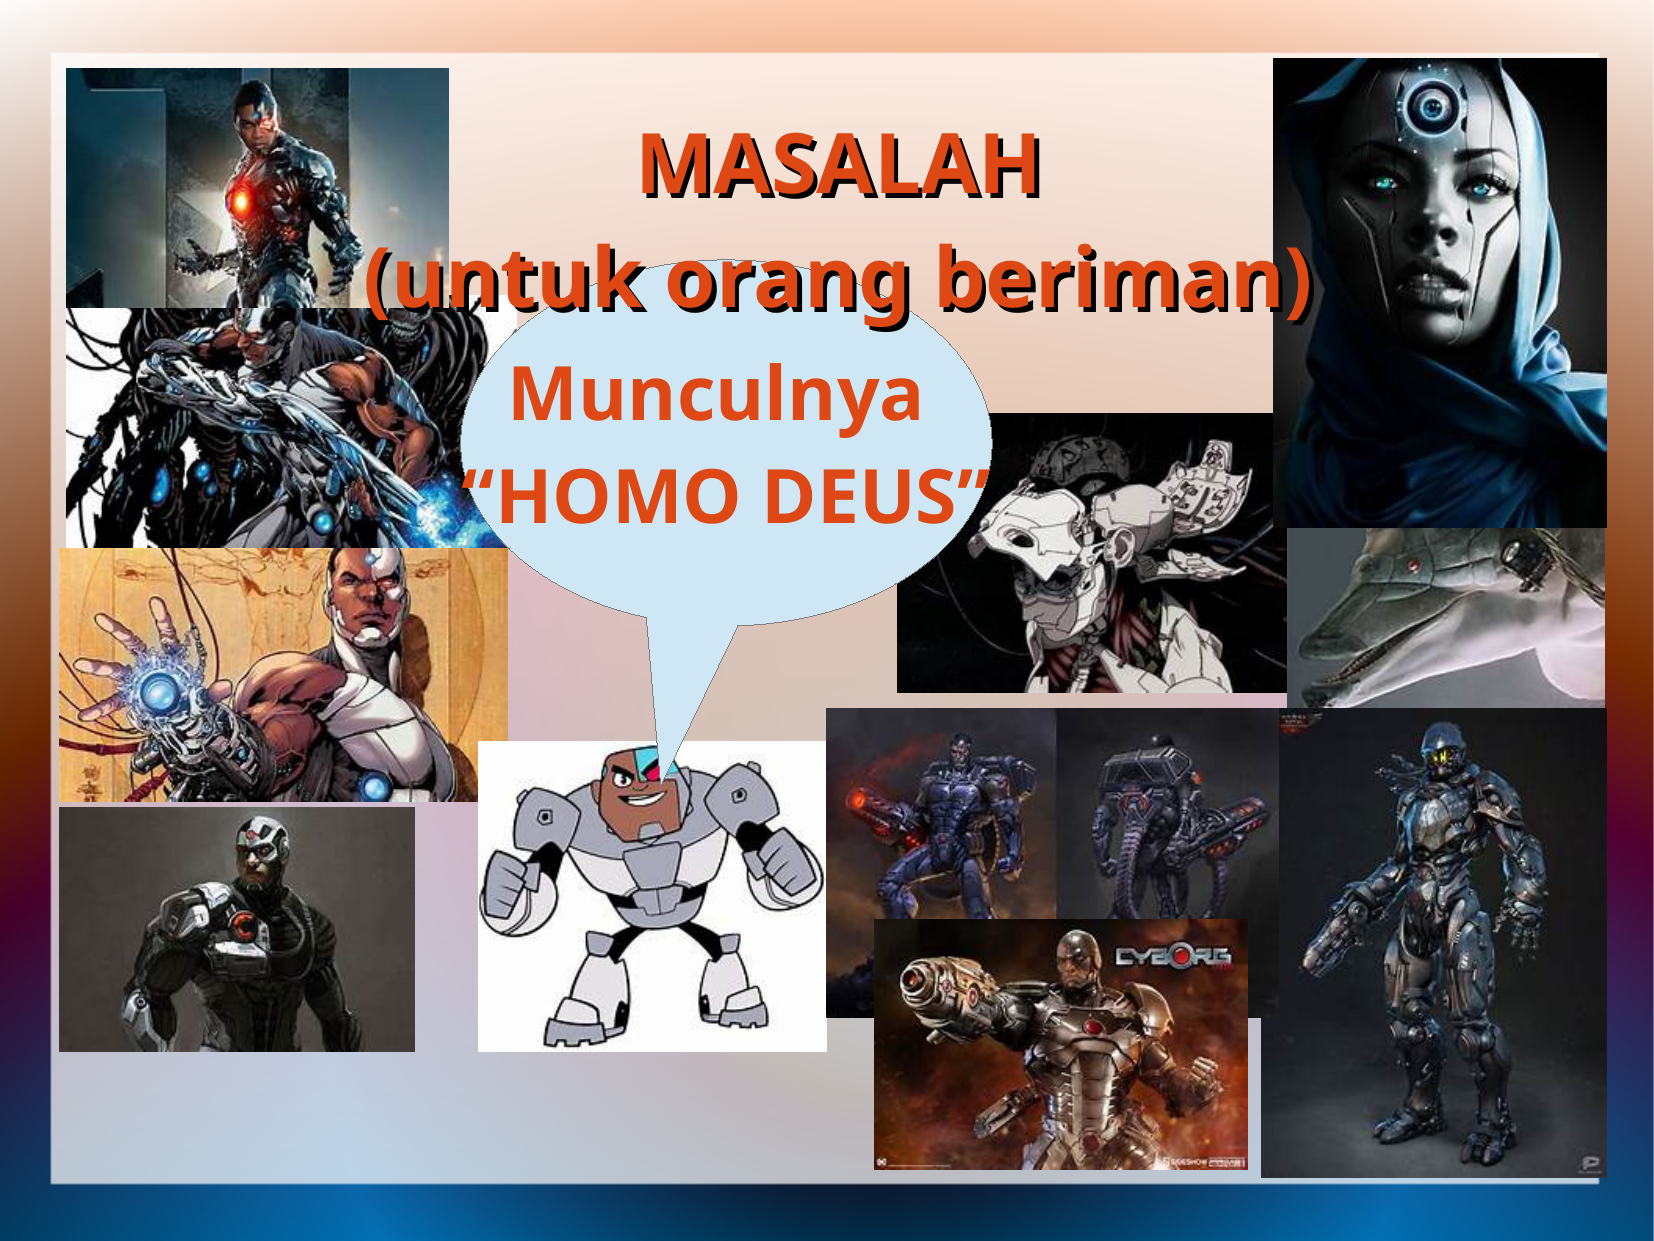

# MASALAH (untuk orang beriman)
Munculnya
“HOMO DEUS”